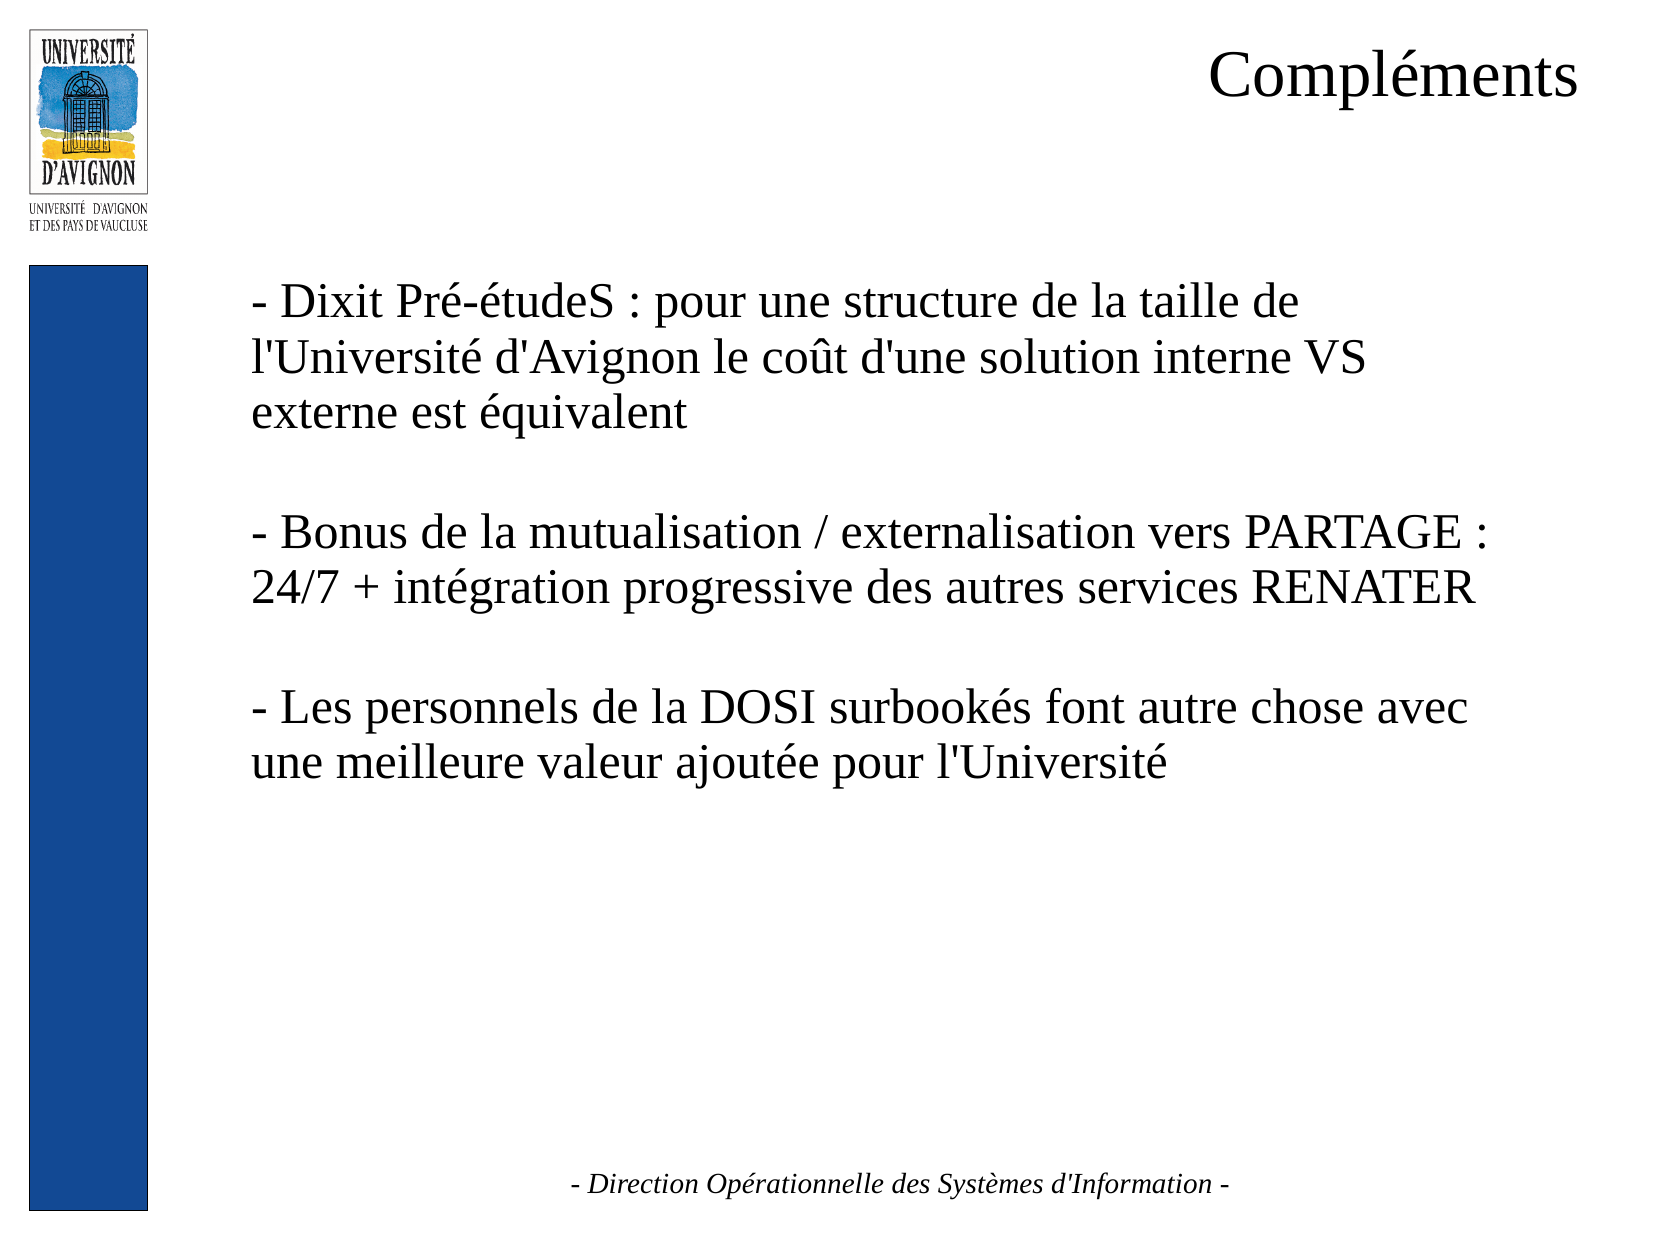

Compléments
- Dixit Pré-étudeS : pour une structure de la taille de l'Université d'Avignon le coût d'une solution interne VS externe est équivalent
- Bonus de la mutualisation / externalisation vers PARTAGE : 24/7 + intégration progressive des autres services RENATER
- Les personnels de la DOSI surbookés font autre chose avec une meilleure valeur ajoutée pour l'Université
- Direction Opérationnelle des Systèmes d'Information -